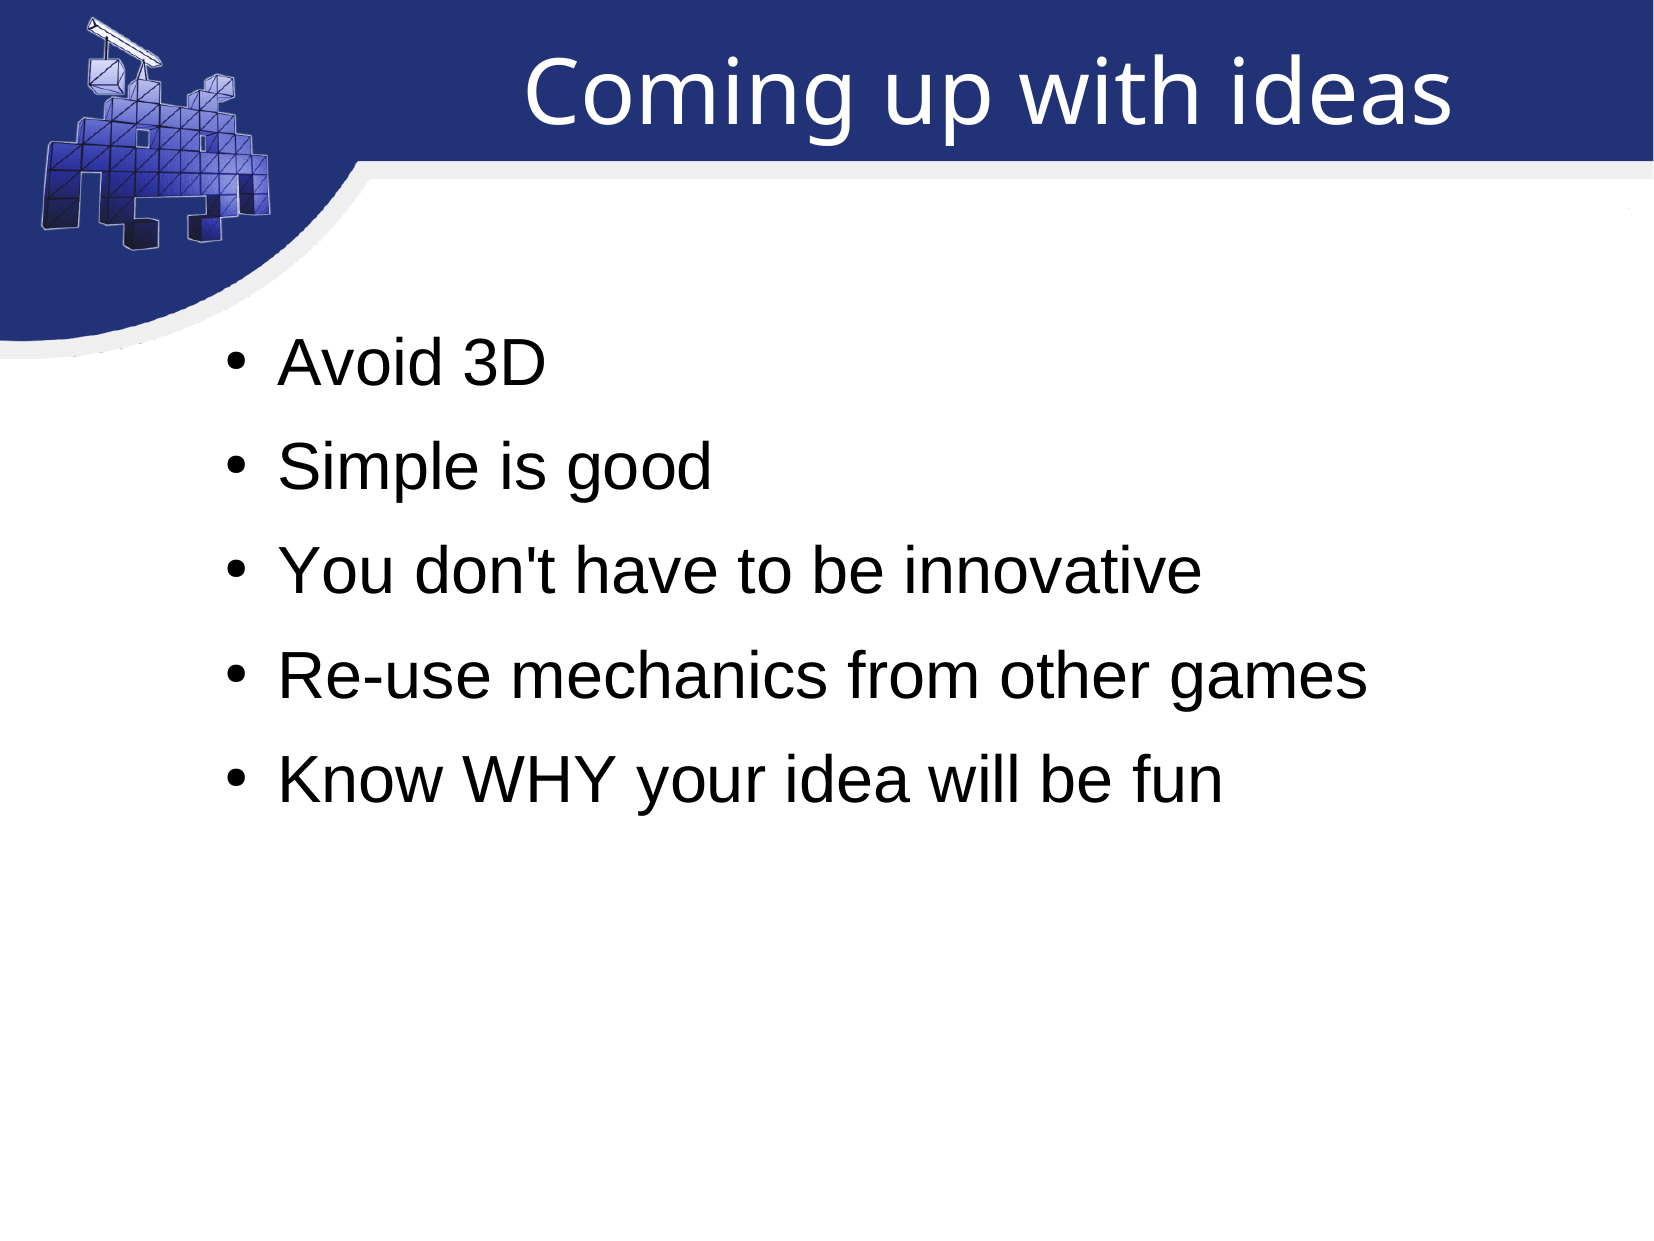

# Coming up with ideas
Avoid 3D
Simple is good
You don't have to be innovative
Re-use mechanics from other games
Know WHY your idea will be fun